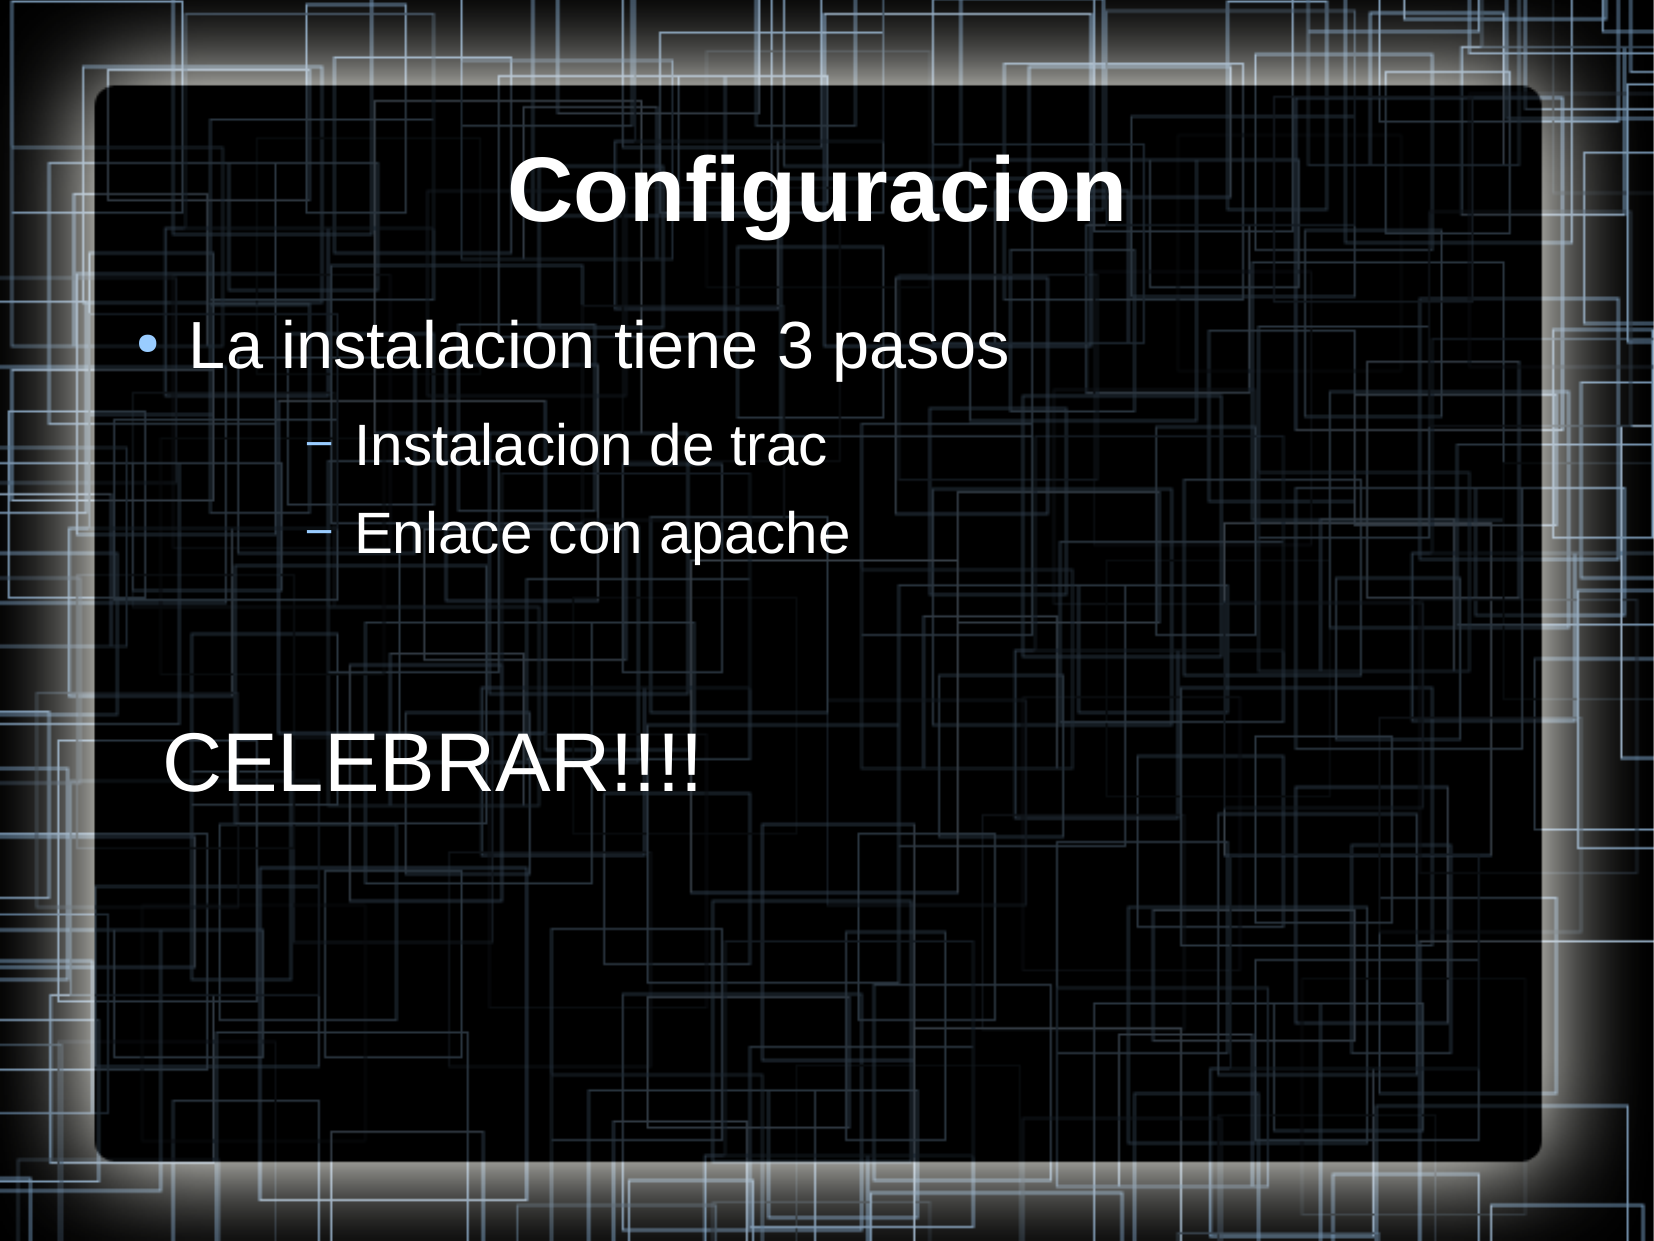

# Configuracion
La instalacion tiene 3 pasos
Instalacion de trac
Enlace con apache
CELEBRAR!!!!